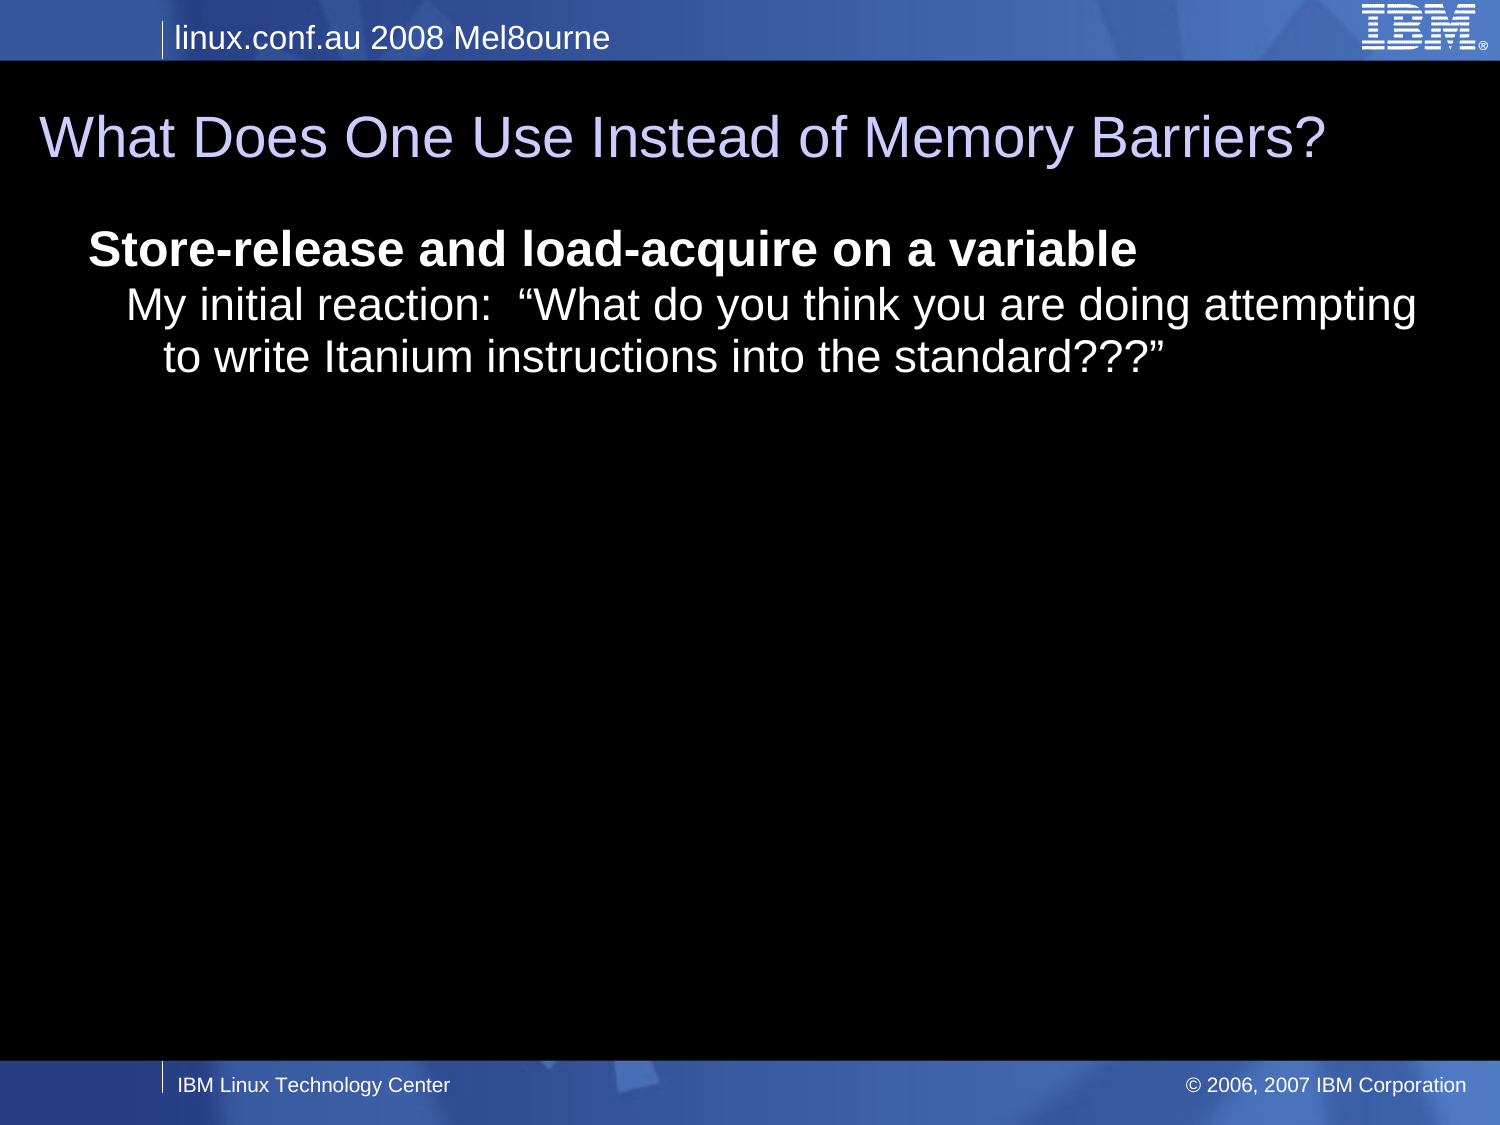

# What Does One Use Instead of Memory Barriers?
Store-release and load-acquire on a variable
My initial reaction: “What do you think you are doing attempting to write Itanium instructions into the standard???”